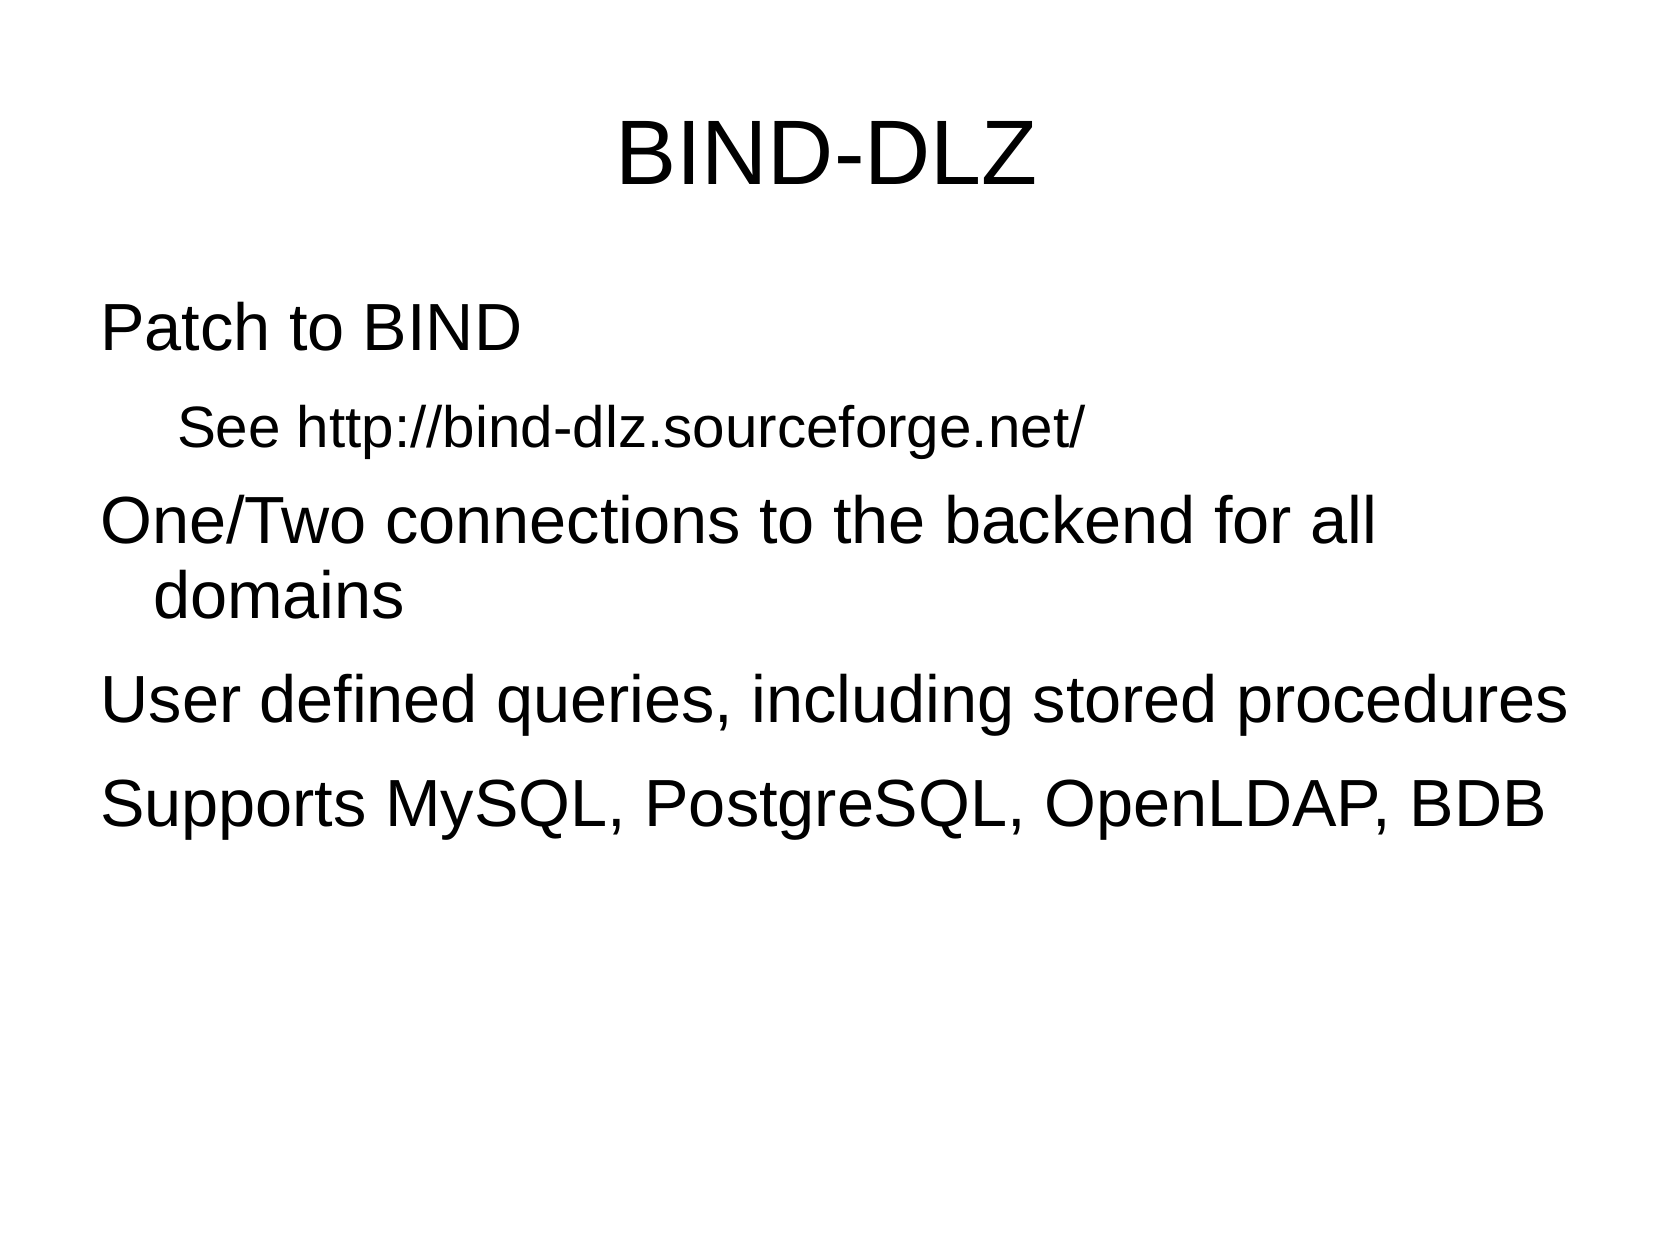

# BIND-DLZ
Patch to BIND
See http://bind-dlz.sourceforge.net/
One/Two connections to the backend for all domains
User defined queries, including stored procedures
Supports MySQL, PostgreSQL, OpenLDAP, BDB